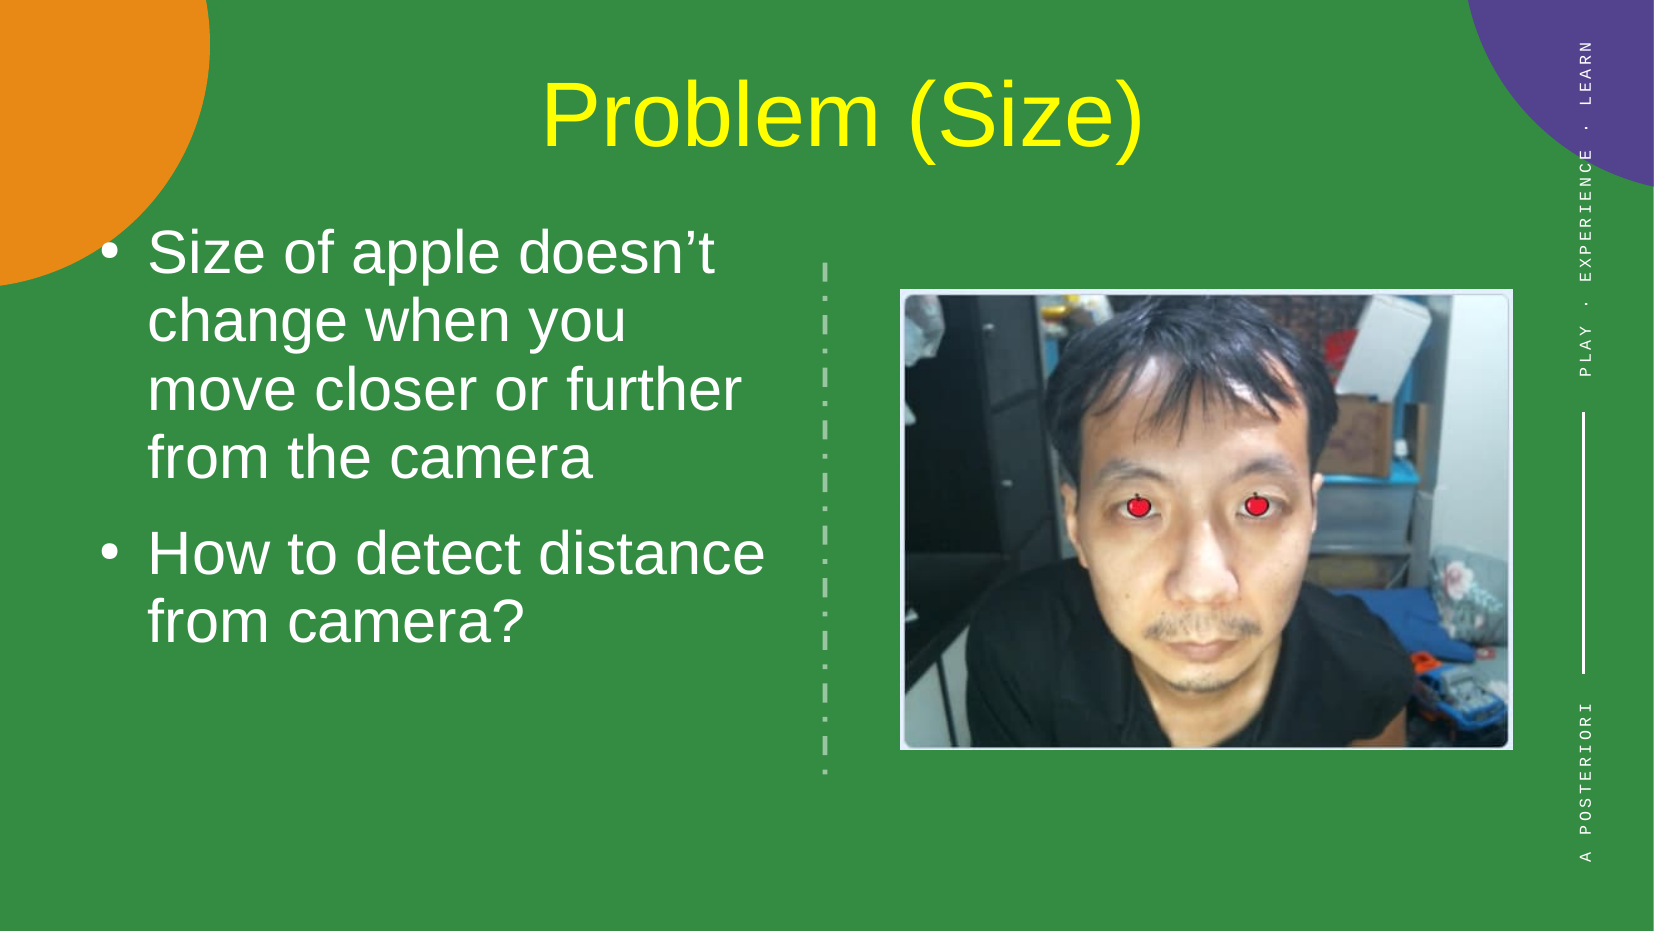

# Problem (Size)
Size of apple doesn’t change when you move closer or further from the camera
How to detect distance from camera?